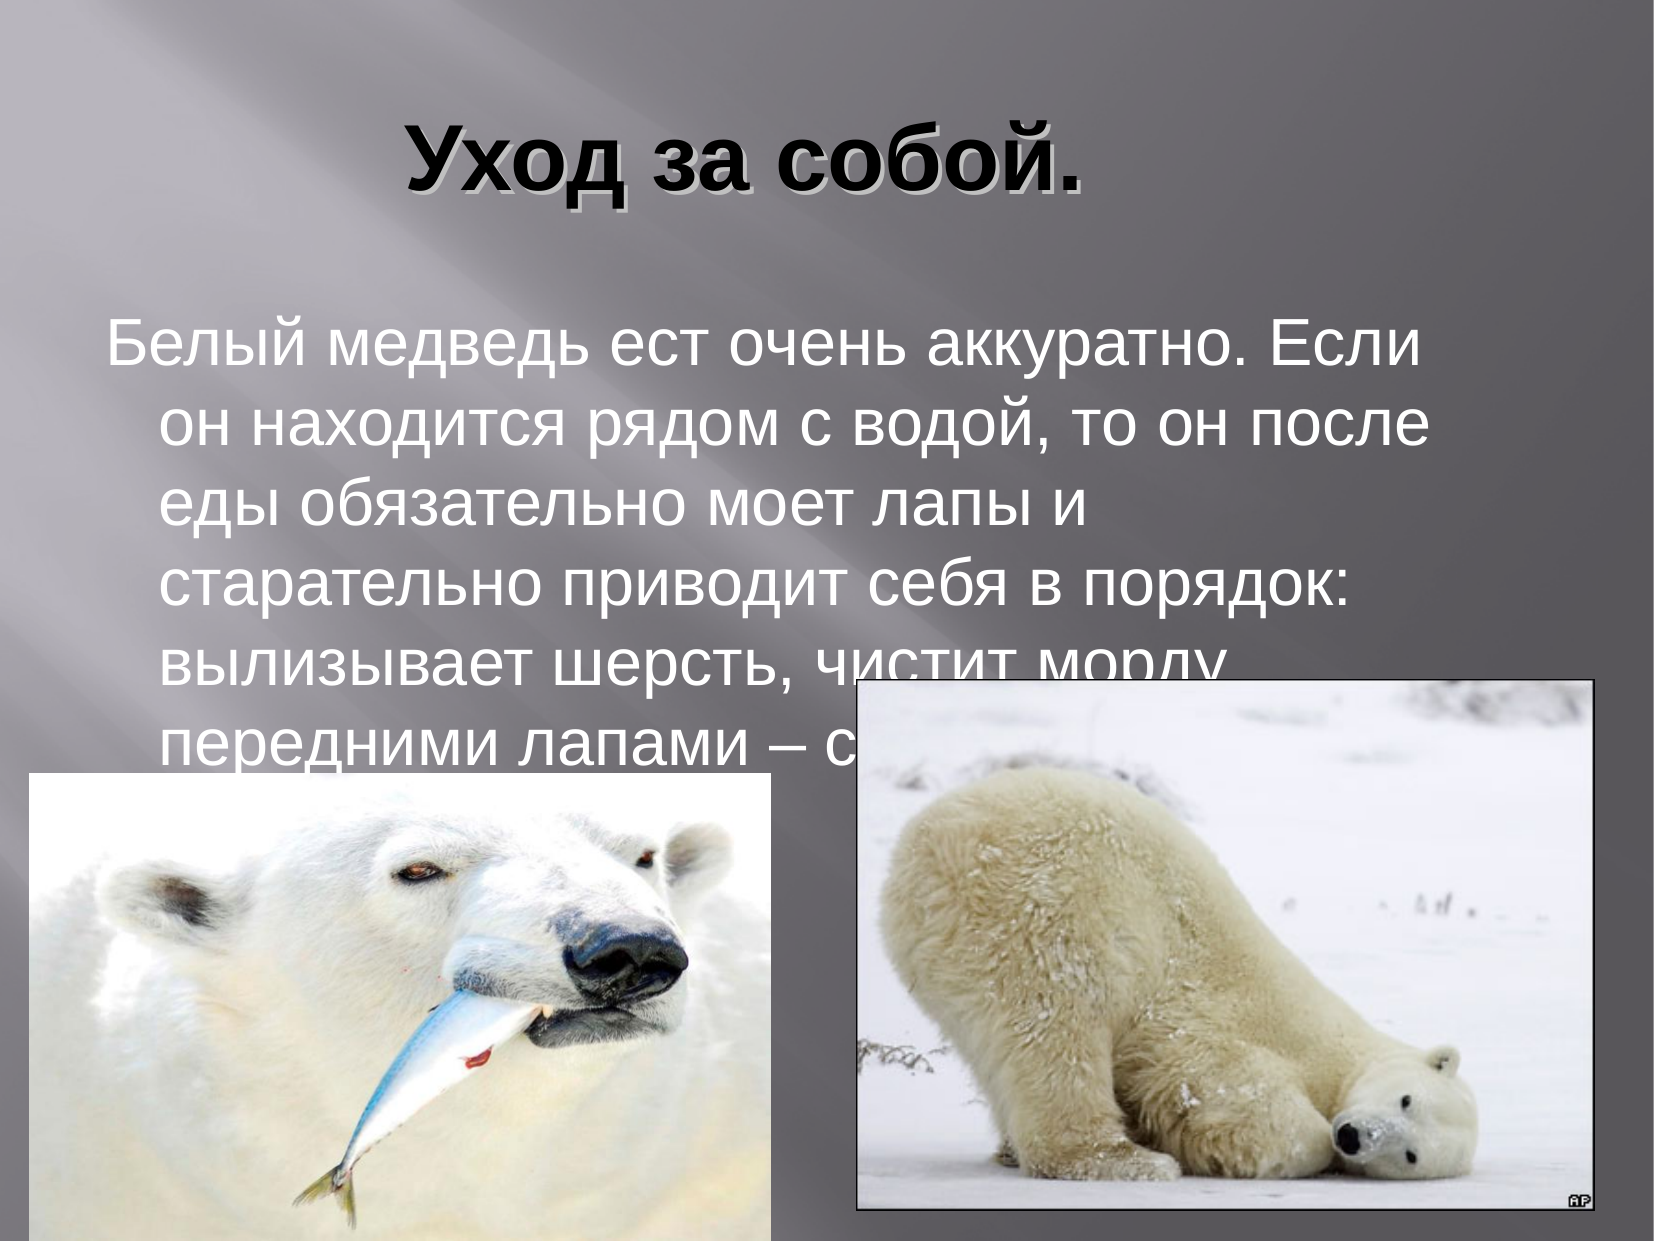

# Уход за собой.
Белый медведь ест очень аккуратно. Если он находится рядом с водой, то он после еды обязательно моет лапы и старательно приводит себя в порядок: вылизывает шерсть, чистит морду передними лапами – совсем как кошка.